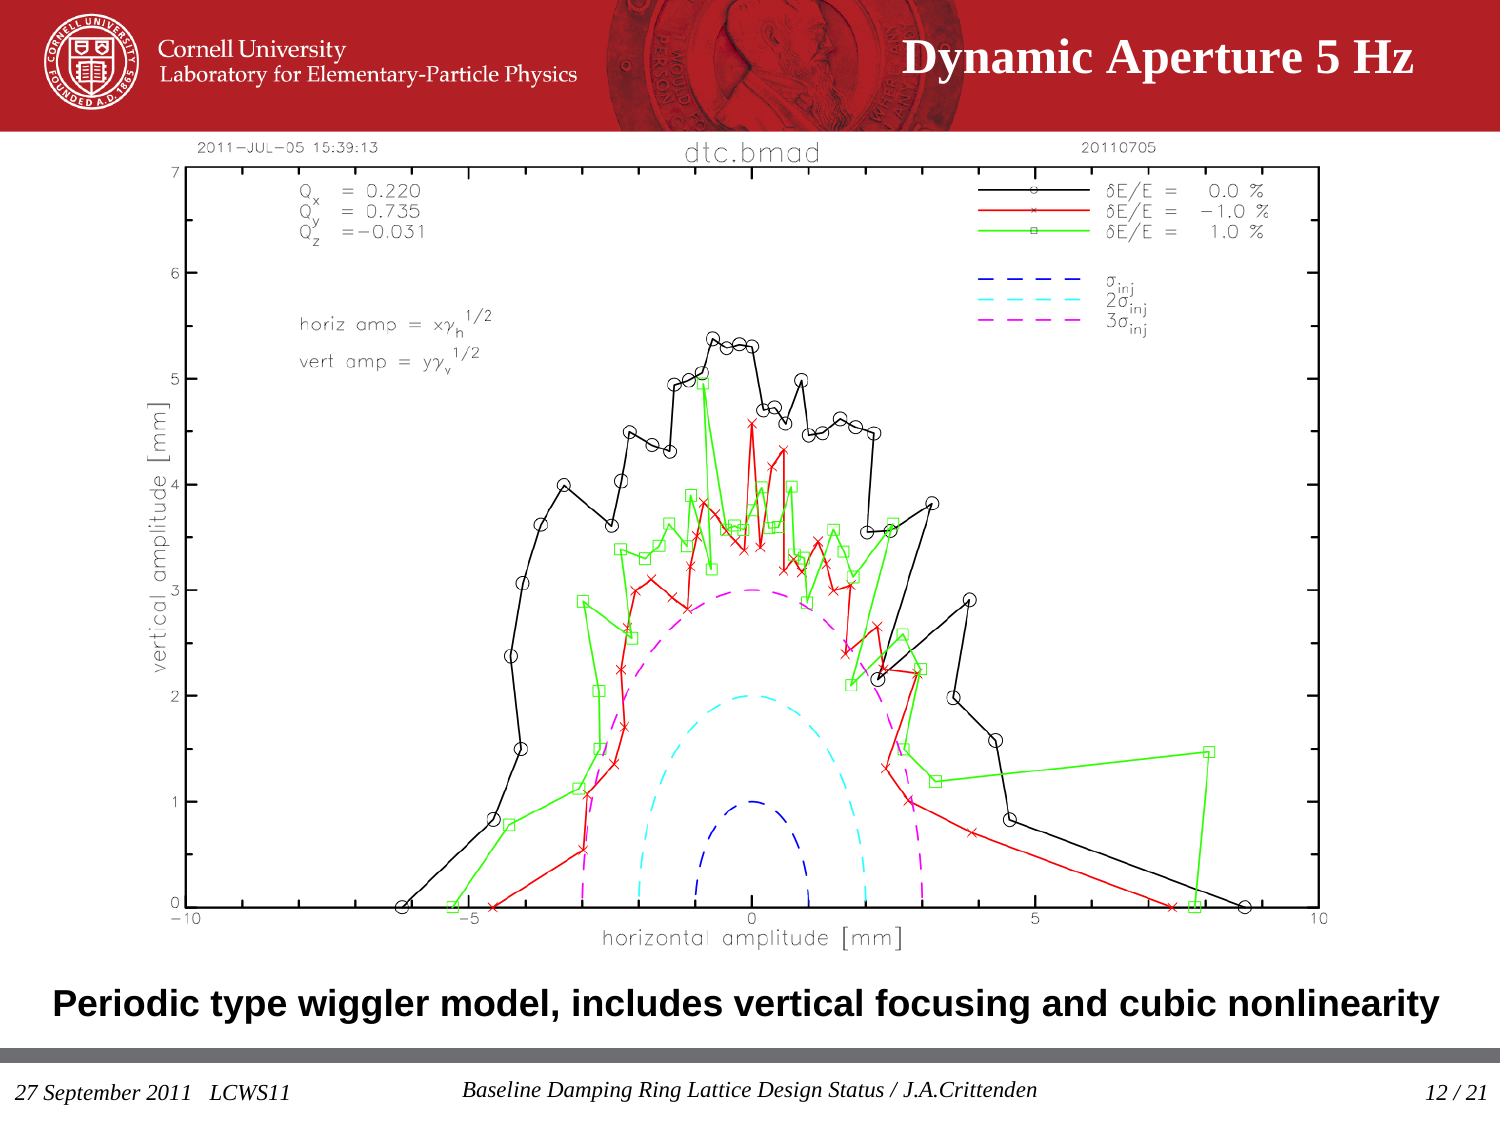

# Dynamic Aperture 5 Hz
Periodic type wiggler model, includes vertical focusing and cubic nonlinearity